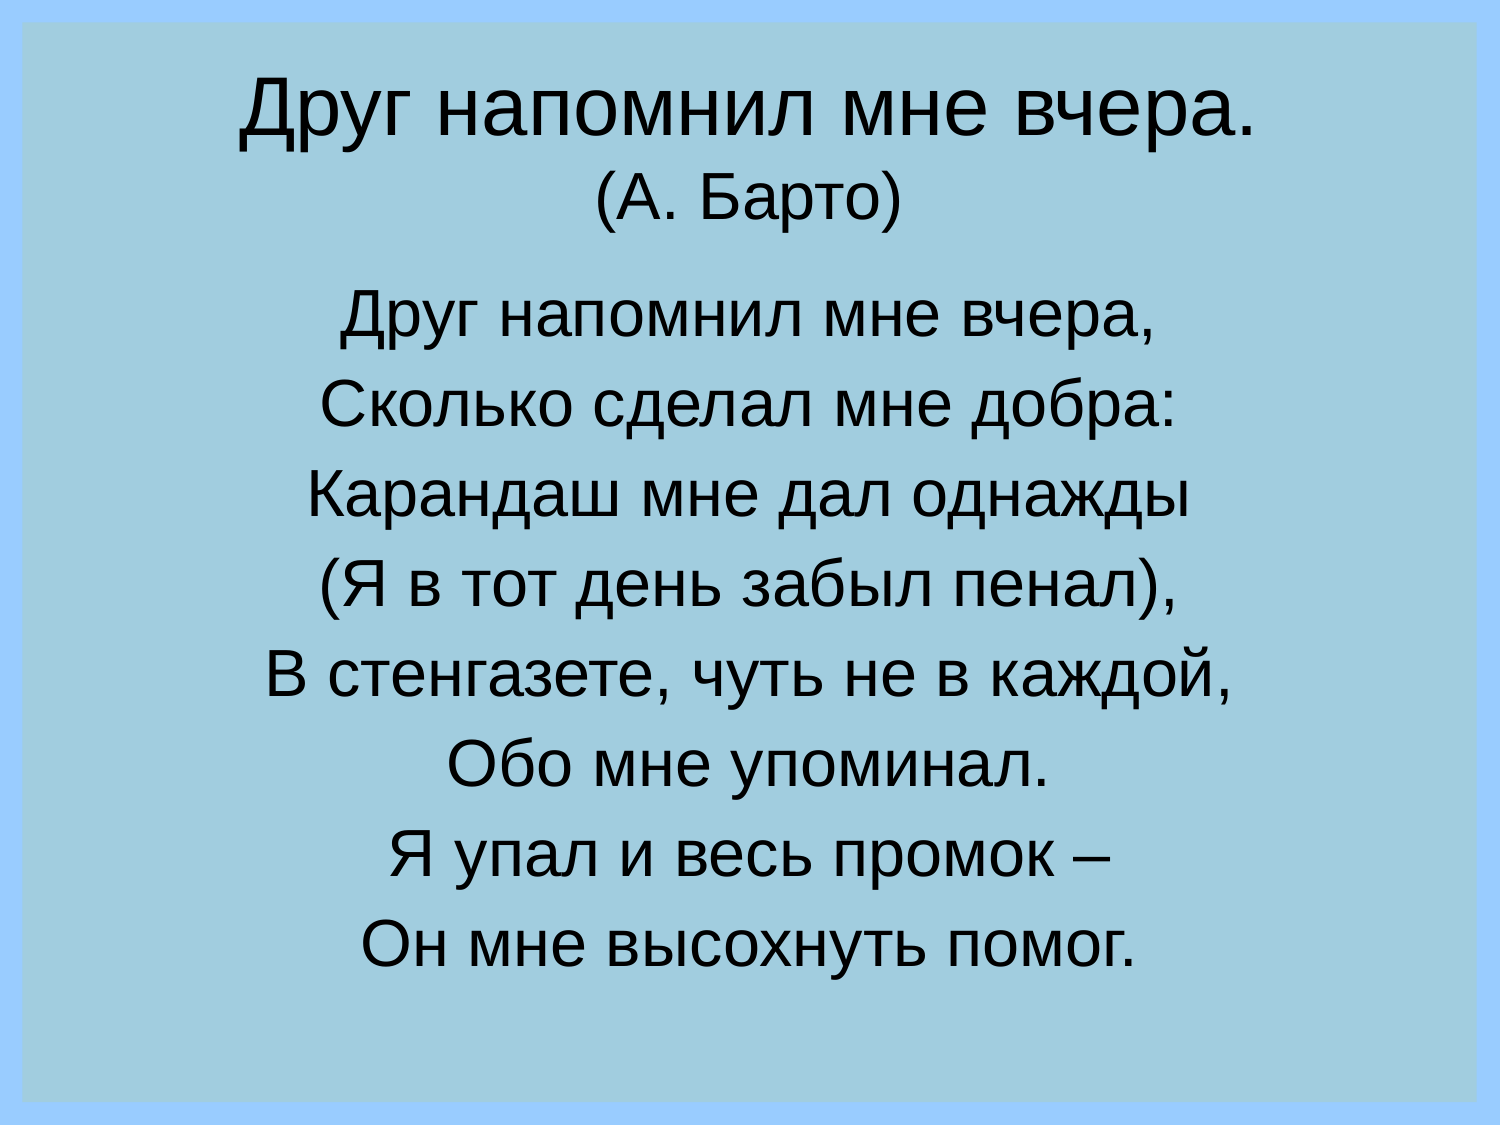

# Друг напомнил мне вчера. (А. Барто)
Друг напомнил мне вчера,
Сколько сделал мне добра:
Карандаш мне дал однажды
(Я в тот день забыл пенал),
В стенгазете, чуть не в каждой,
Обо мне упоминал.
Я упал и весь промок –
Он мне высохнуть помог.